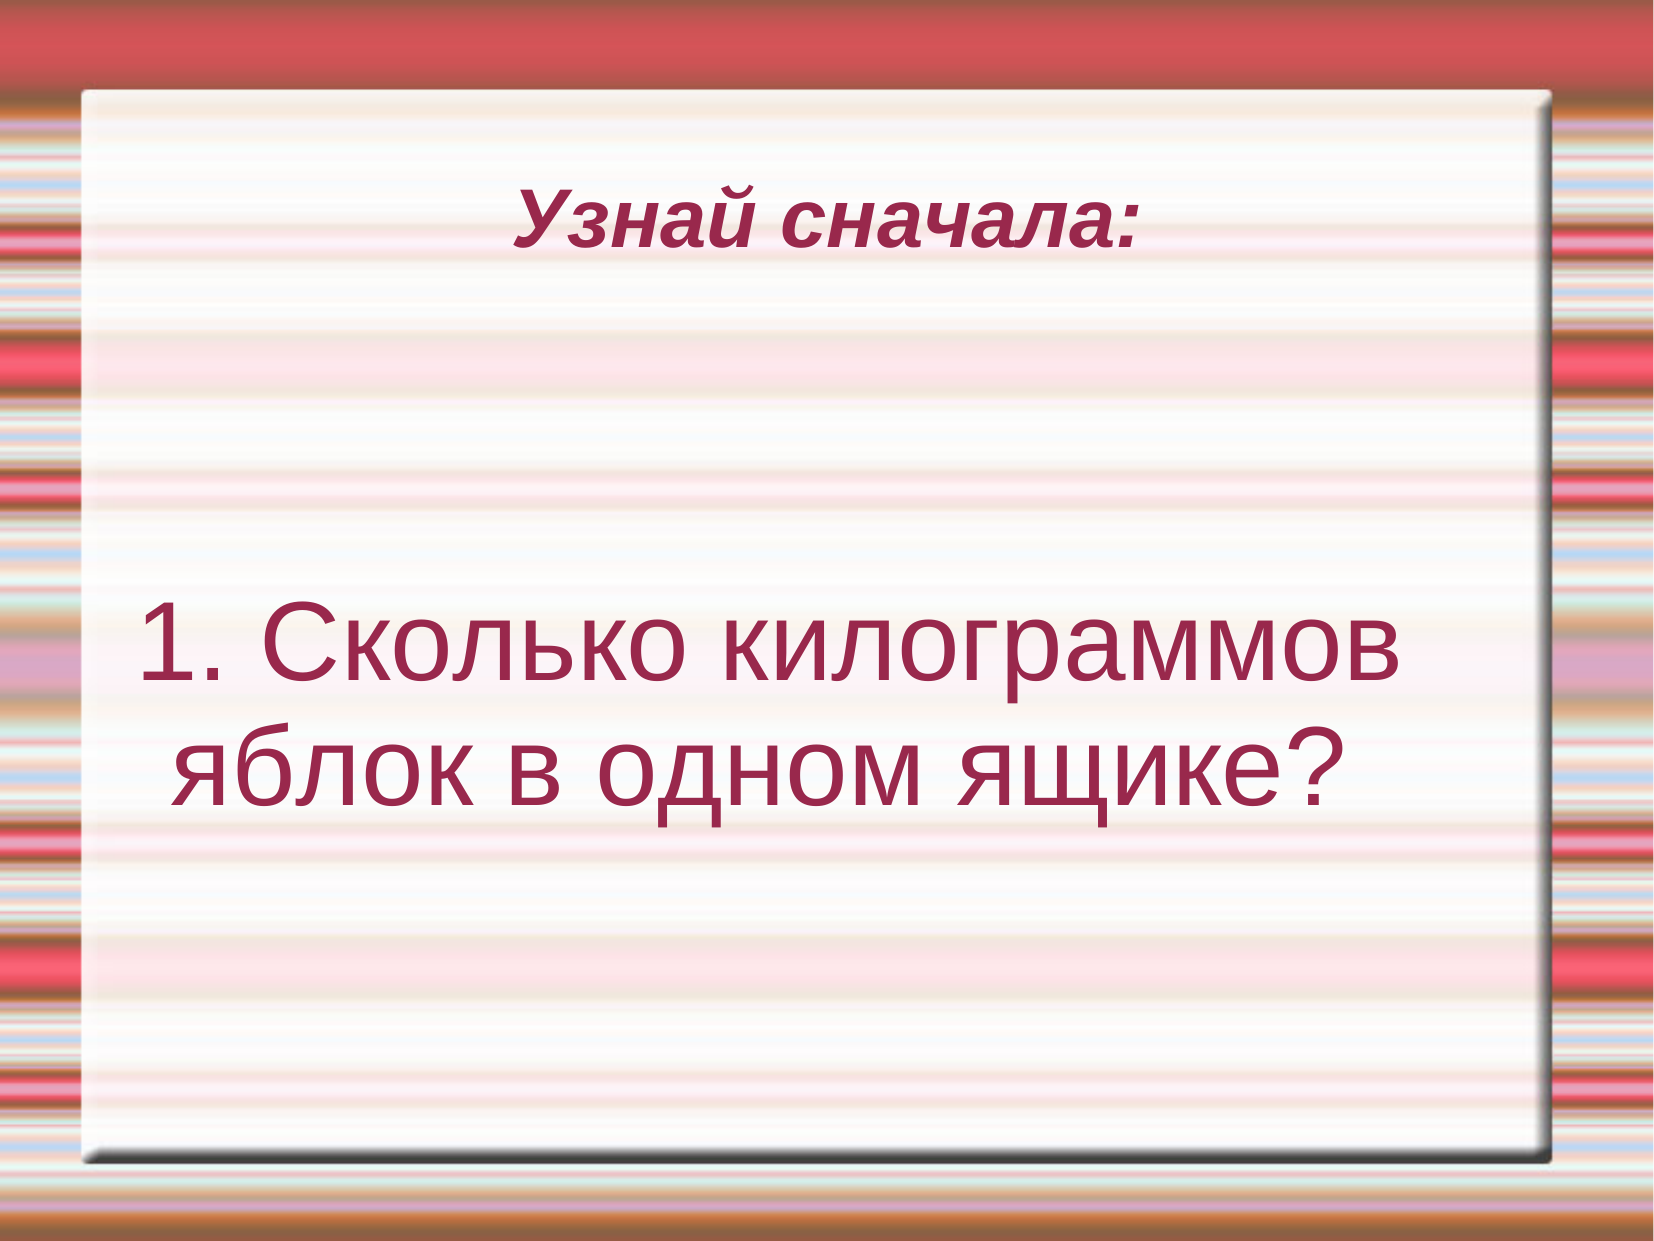

# Узнай сначала:
1. Сколько килограммов яблок в одном ящике?